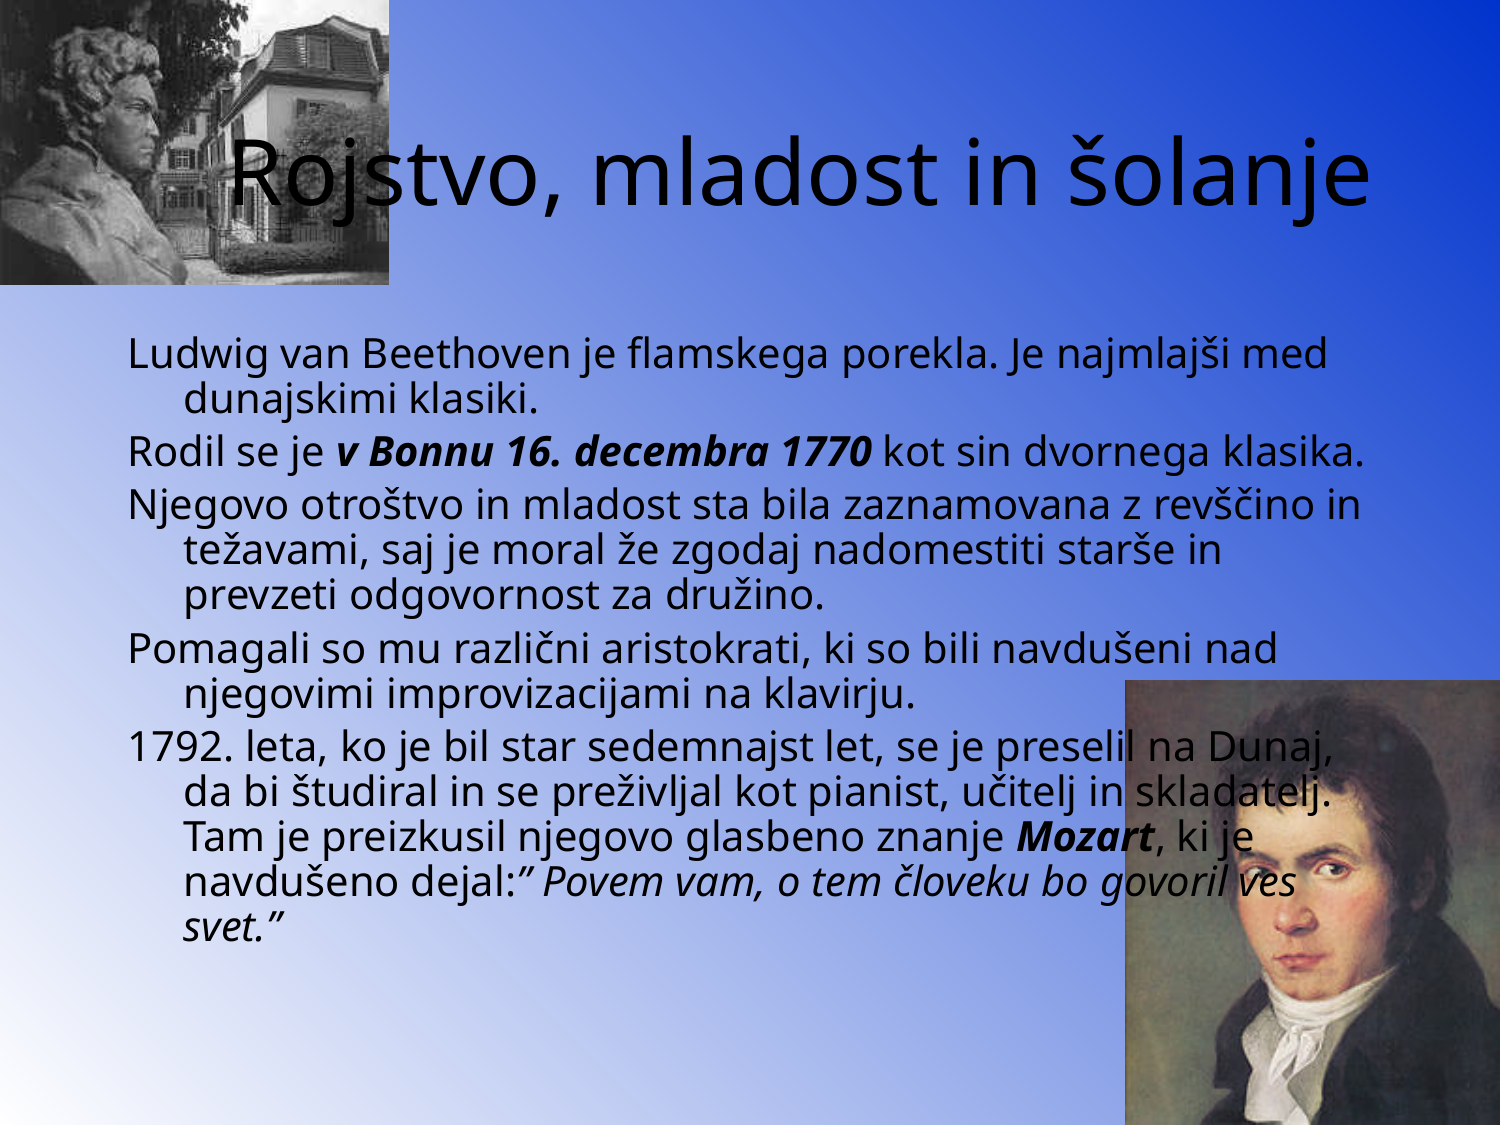

# Rojstvo, mladost in šolanje
Ludwig van Beethoven je flamskega porekla. Je najmlajši med dunajskimi klasiki.
Rodil se je v Bonnu 16. decembra 1770 kot sin dvornega klasika.
Njegovo otroštvo in mladost sta bila zaznamovana z revščino in težavami, saj je moral že zgodaj nadomestiti starše in prevzeti odgovornost za družino.
Pomagali so mu različni aristokrati, ki so bili navdušeni nad njegovimi improvizacijami na klavirju.
1792. leta, ko je bil star sedemnajst let, se je preselil na Dunaj, da bi študiral in se preživljal kot pianist, učitelj in skladatelj. Tam je preizkusil njegovo glasbeno znanje Mozart, ki je navdušeno dejal:” Povem vam, o tem človeku bo govoril ves svet.”